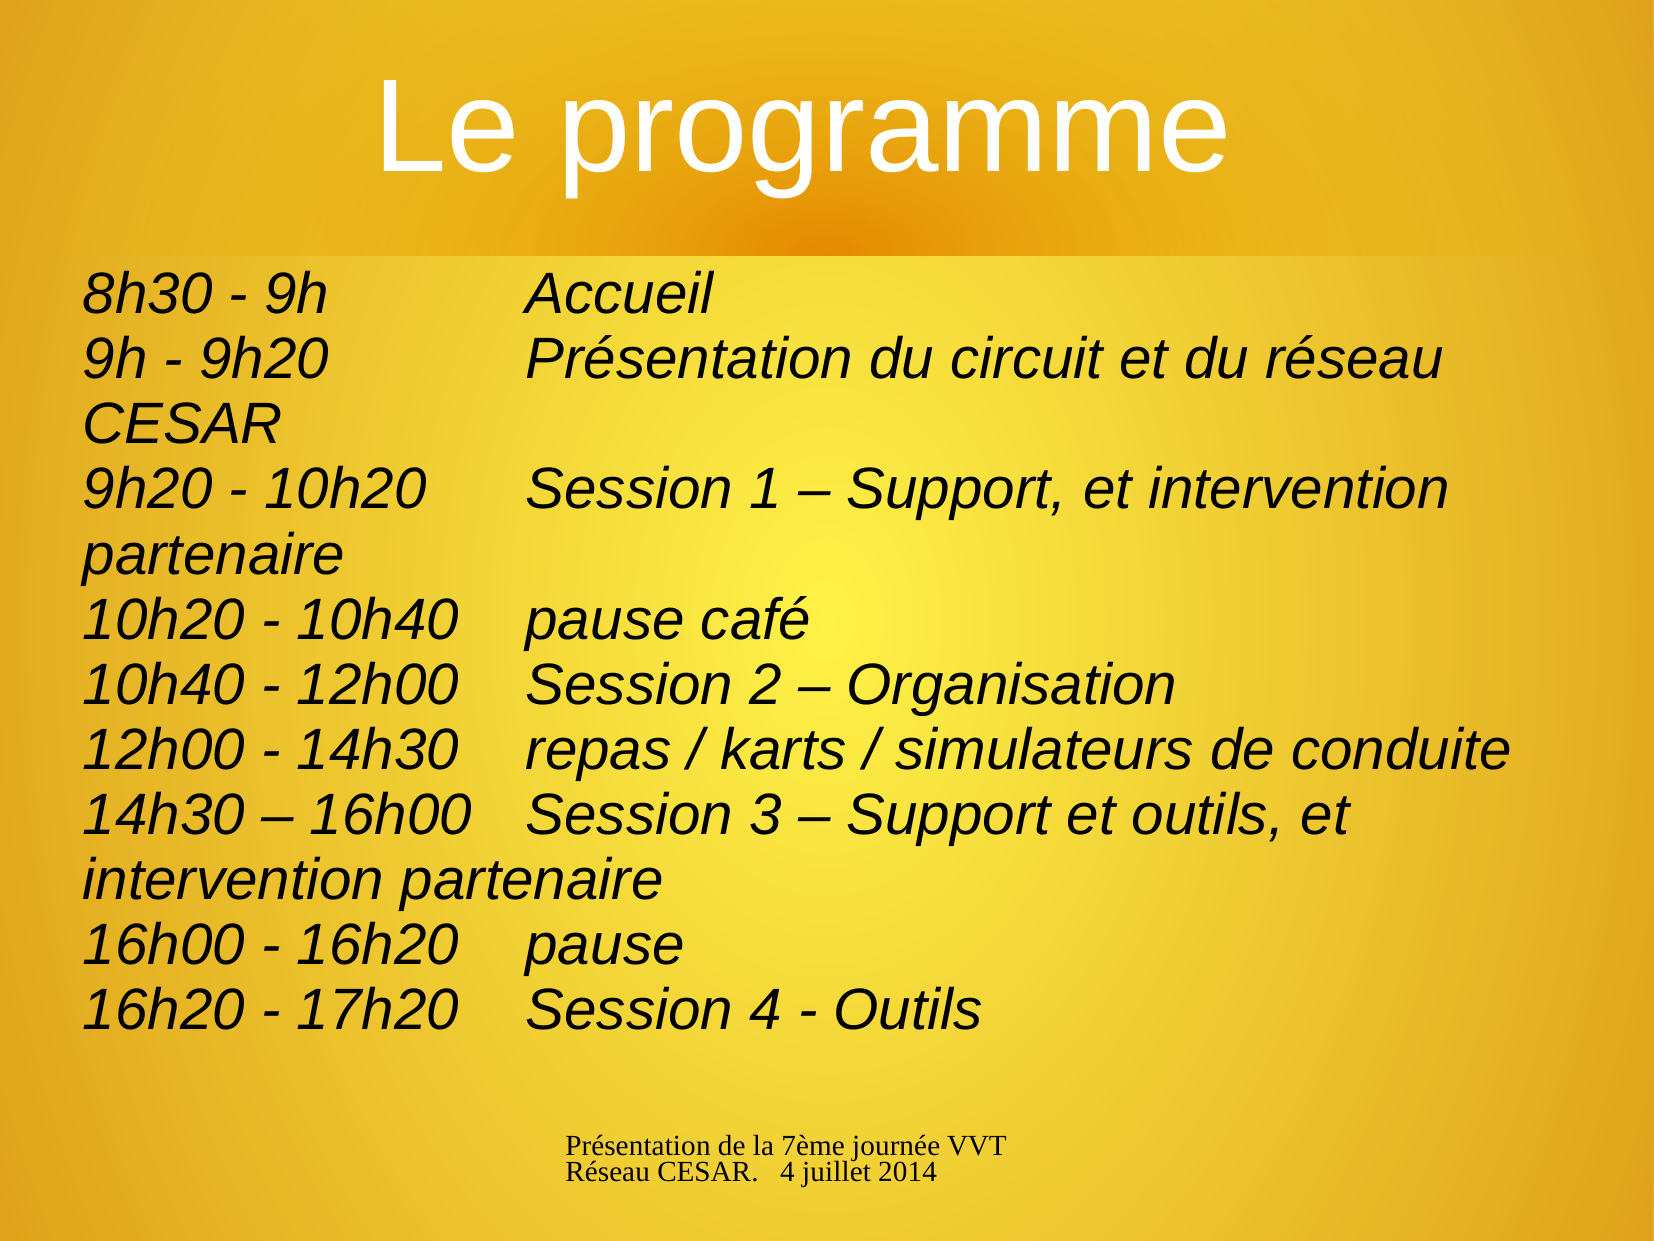

Le programme
# 8h30 - 9h 			Accueil
9h - 9h20 			Présentation du circuit et du réseau CESAR
9h20 - 10h20 		Session 1 – Support, et intervention partenaire
10h20 - 10h40 	pause café
10h40 - 12h00 	Session 2 – Organisation
12h00 - 14h30 	repas / karts / simulateurs de conduite
14h30 – 16h00	Session 3 – Support et outils, et intervention partenaire
16h00 - 16h20 	pause
16h20 - 17h20 	Session 4 - Outils
Présentation de la 7ème journée VVT Réseau CESAR. 4 juillet 2014